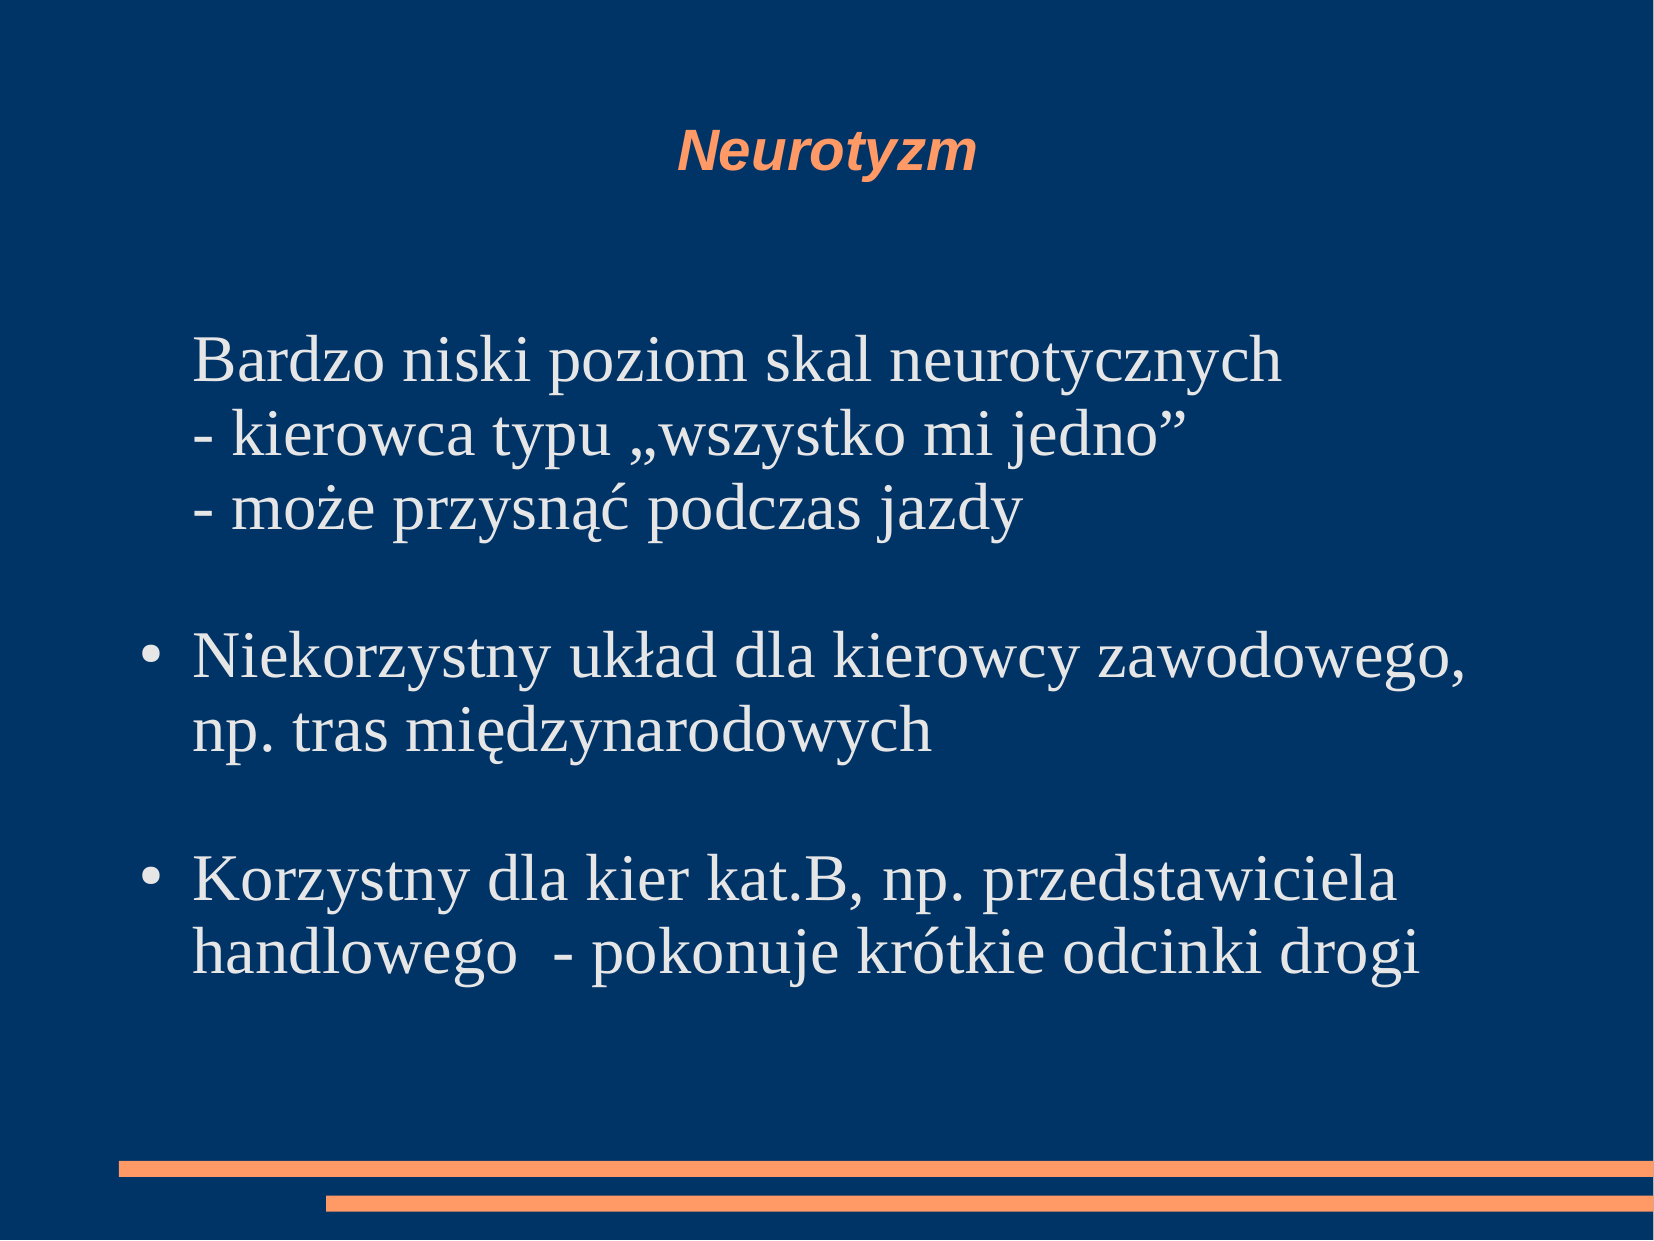

# Neurotyzm
Bardzo niski poziom skal neurotycznych
- kierowca typu „wszystko mi jedno”
- może przysnąć podczas jazdy
Niekorzystny układ dla kierowcy zawodowego, np. tras międzynarodowych
Korzystny dla kier kat.B, np. przedstawiciela handlowego - pokonuje krótkie odcinki drogi